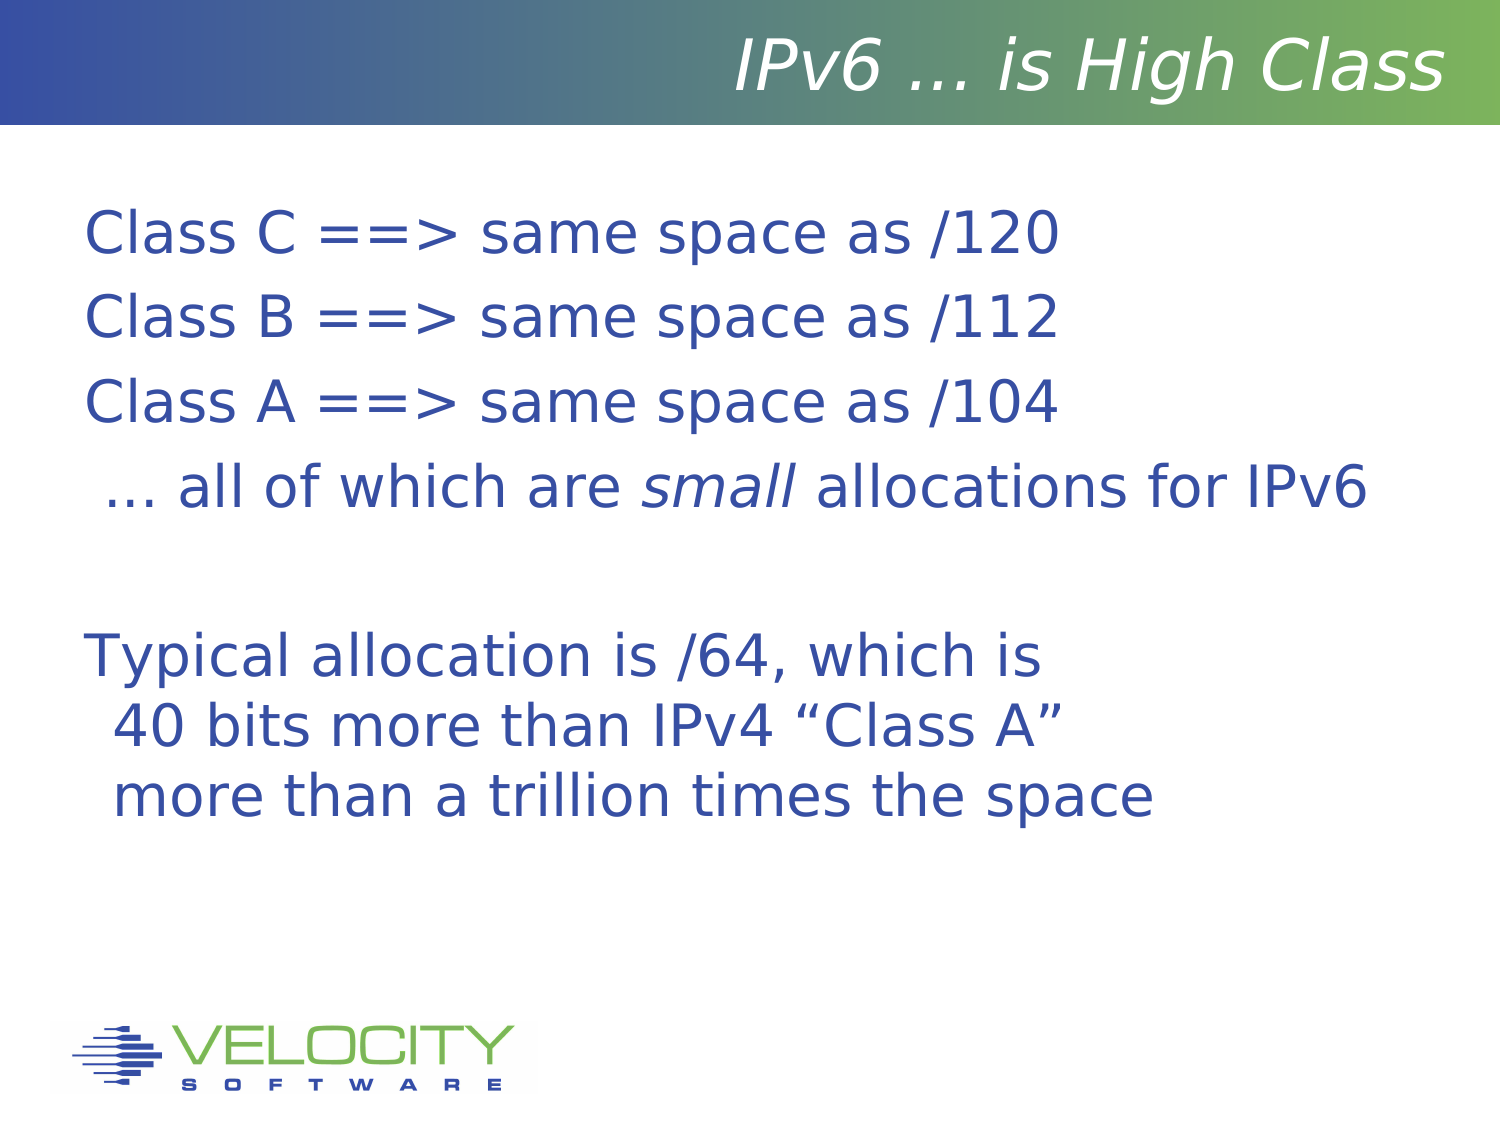

# IPv6 ... is High Class
Class C ==> same space as /120
Class B ==> same space as /112
Class A ==> same space as /104
 ... all of which are small allocations for IPv6
Typical allocation is /64, which is
40 bits more than IPv4 “Class A”
more than a trillion times the space